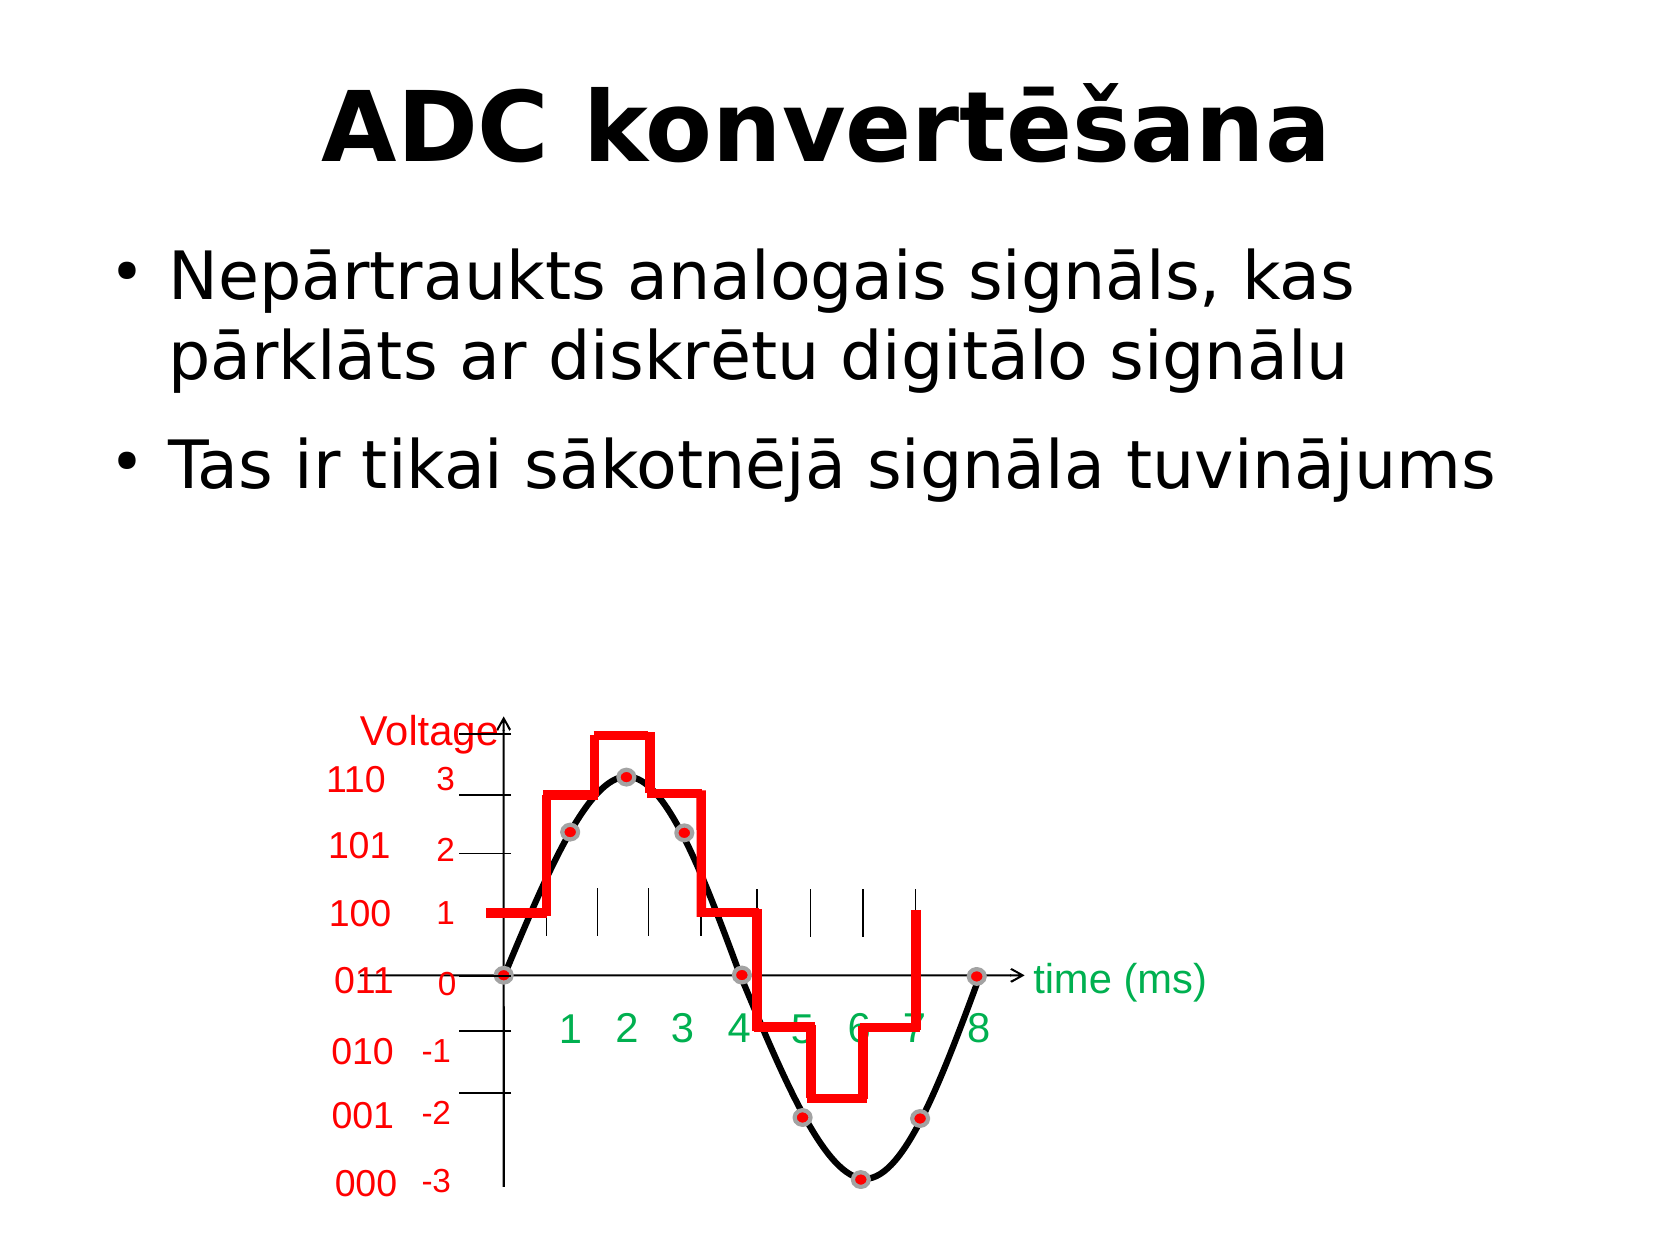

# ADC konvertēšana
Nepārtraukts analogais signāls, kas pārklāts ar diskrētu digitālo signālu
Tas ir tikai sākotnējā signāla tuvinājums
Voltage
time (ms)
110
3
101
2
100
1
011
0
8
4
6
7
3
2
5
1
010
-1
-2
001
000
-3